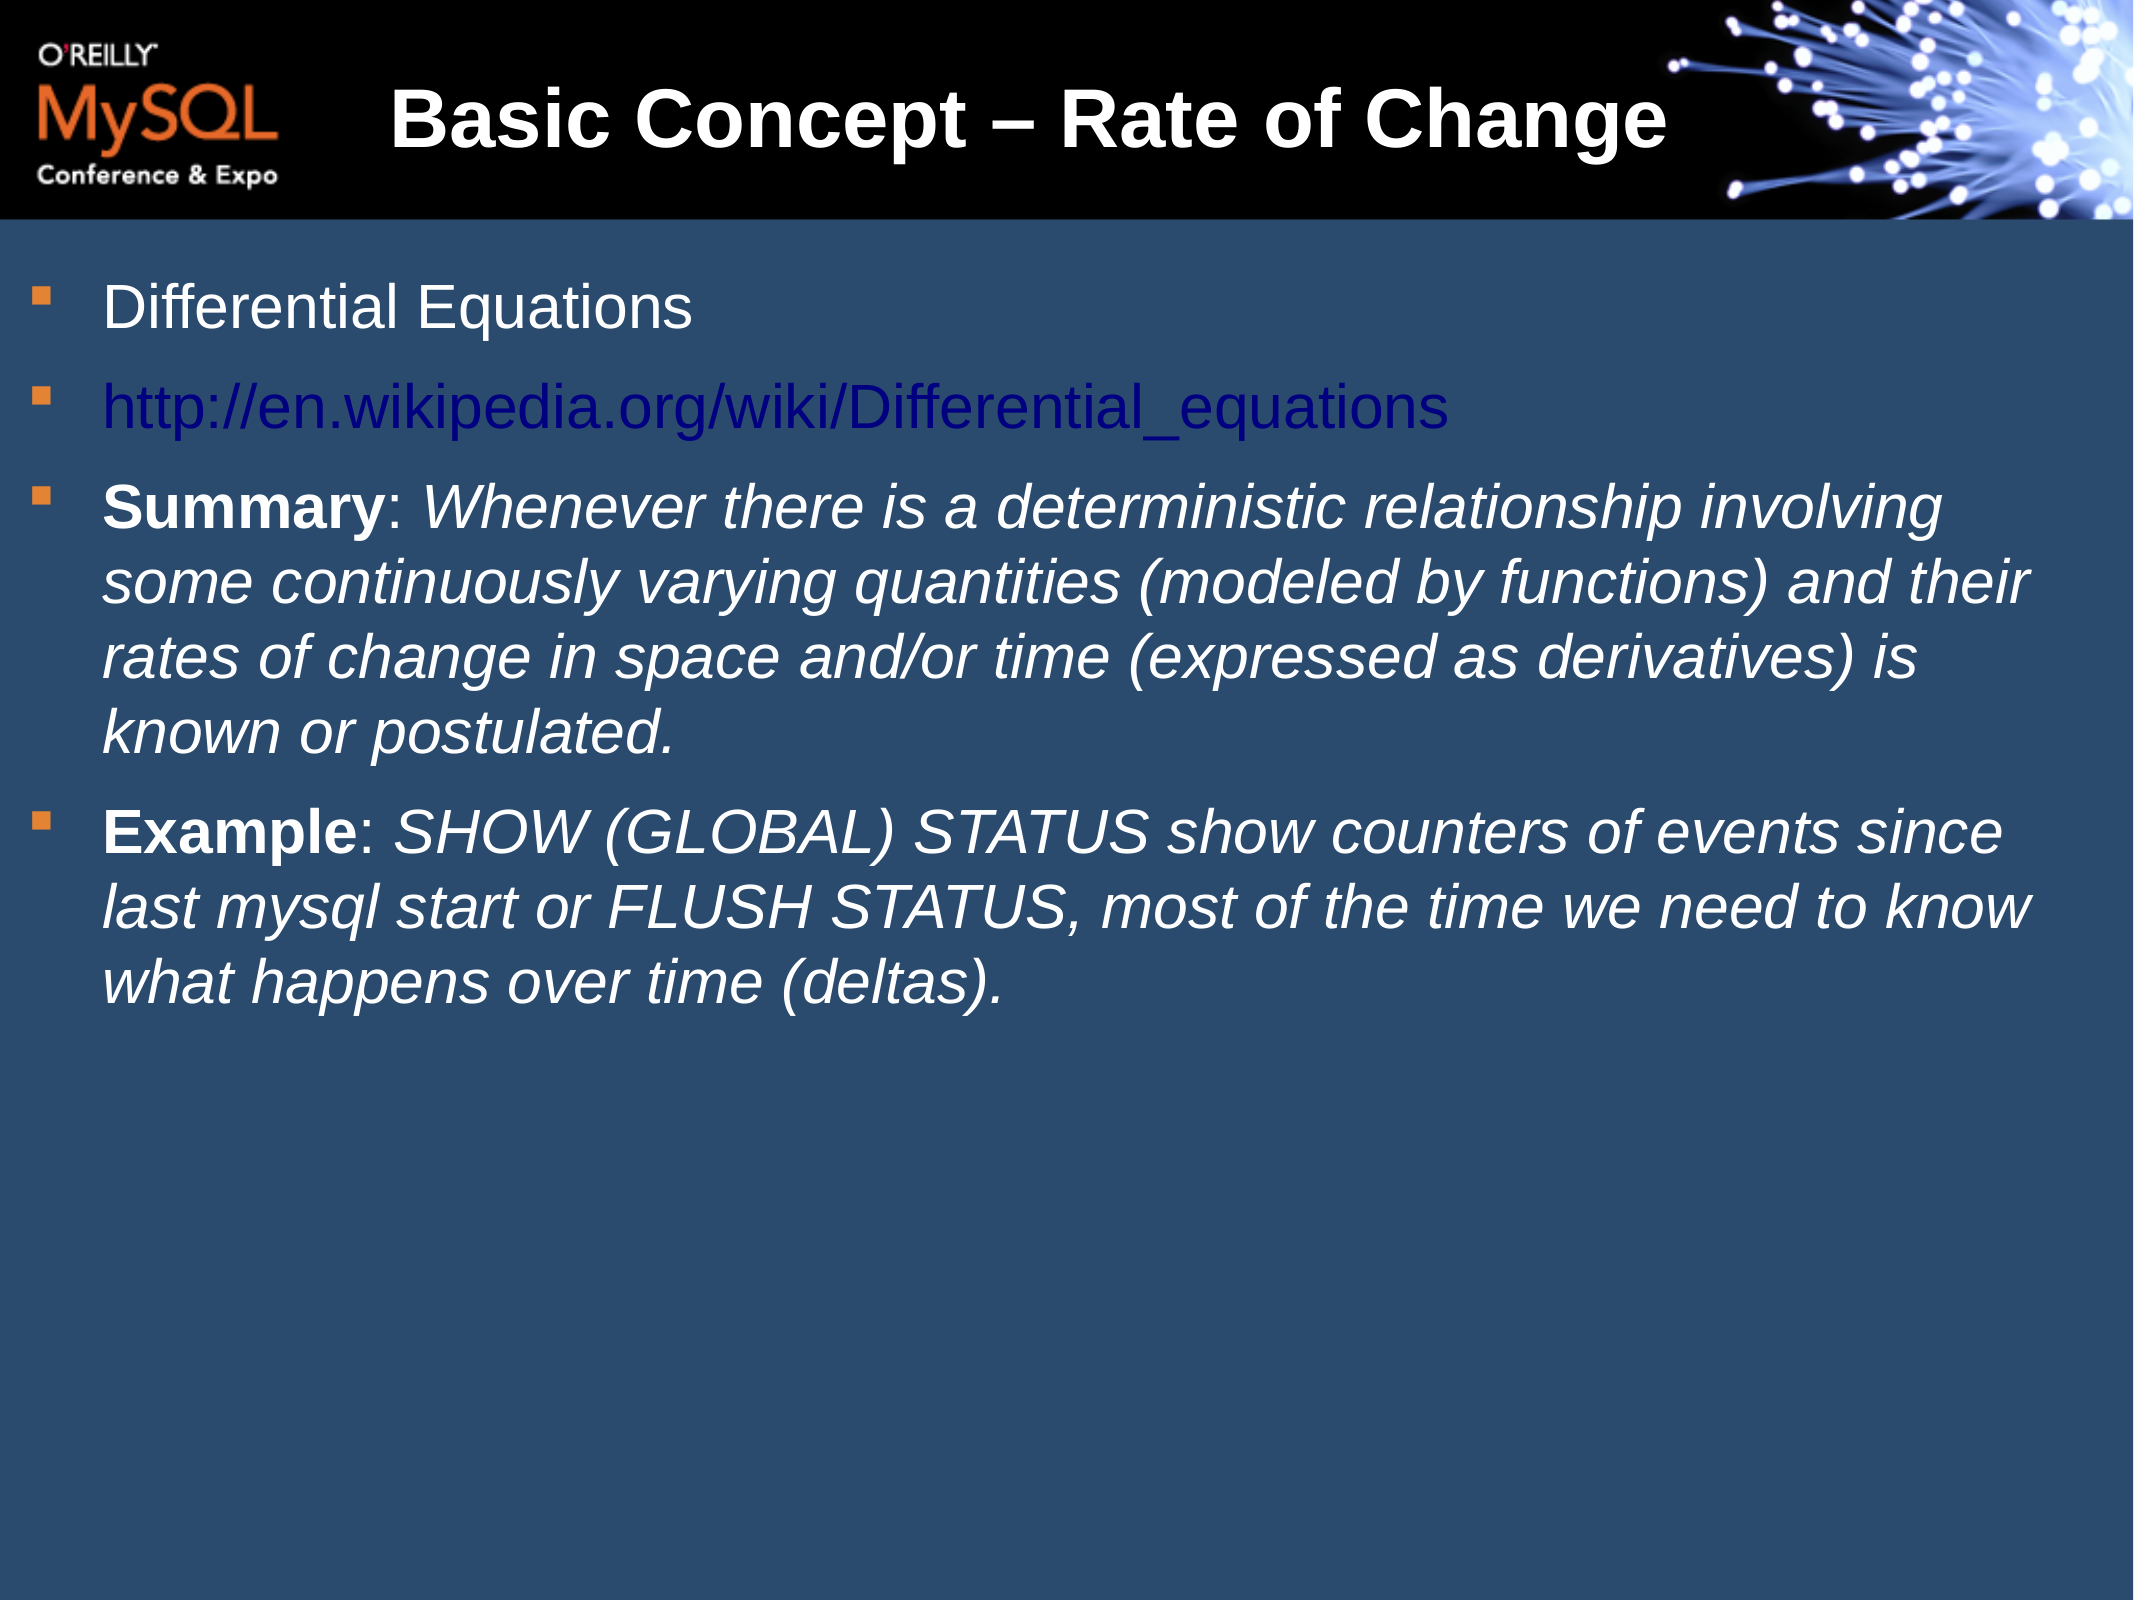

# Basic Concept – Rate of Change
Differential Equations
http://en.wikipedia.org/wiki/Differential_equations
Summary: Whenever there is a deterministic relationship involving some continuously varying quantities (modeled by functions) and their rates of change in space and/or time (expressed as derivatives) is known or postulated.
Example: SHOW (GLOBAL) STATUS show counters of events since last mysql start or FLUSH STATUS, most of the time we need to know what happens over time (deltas).